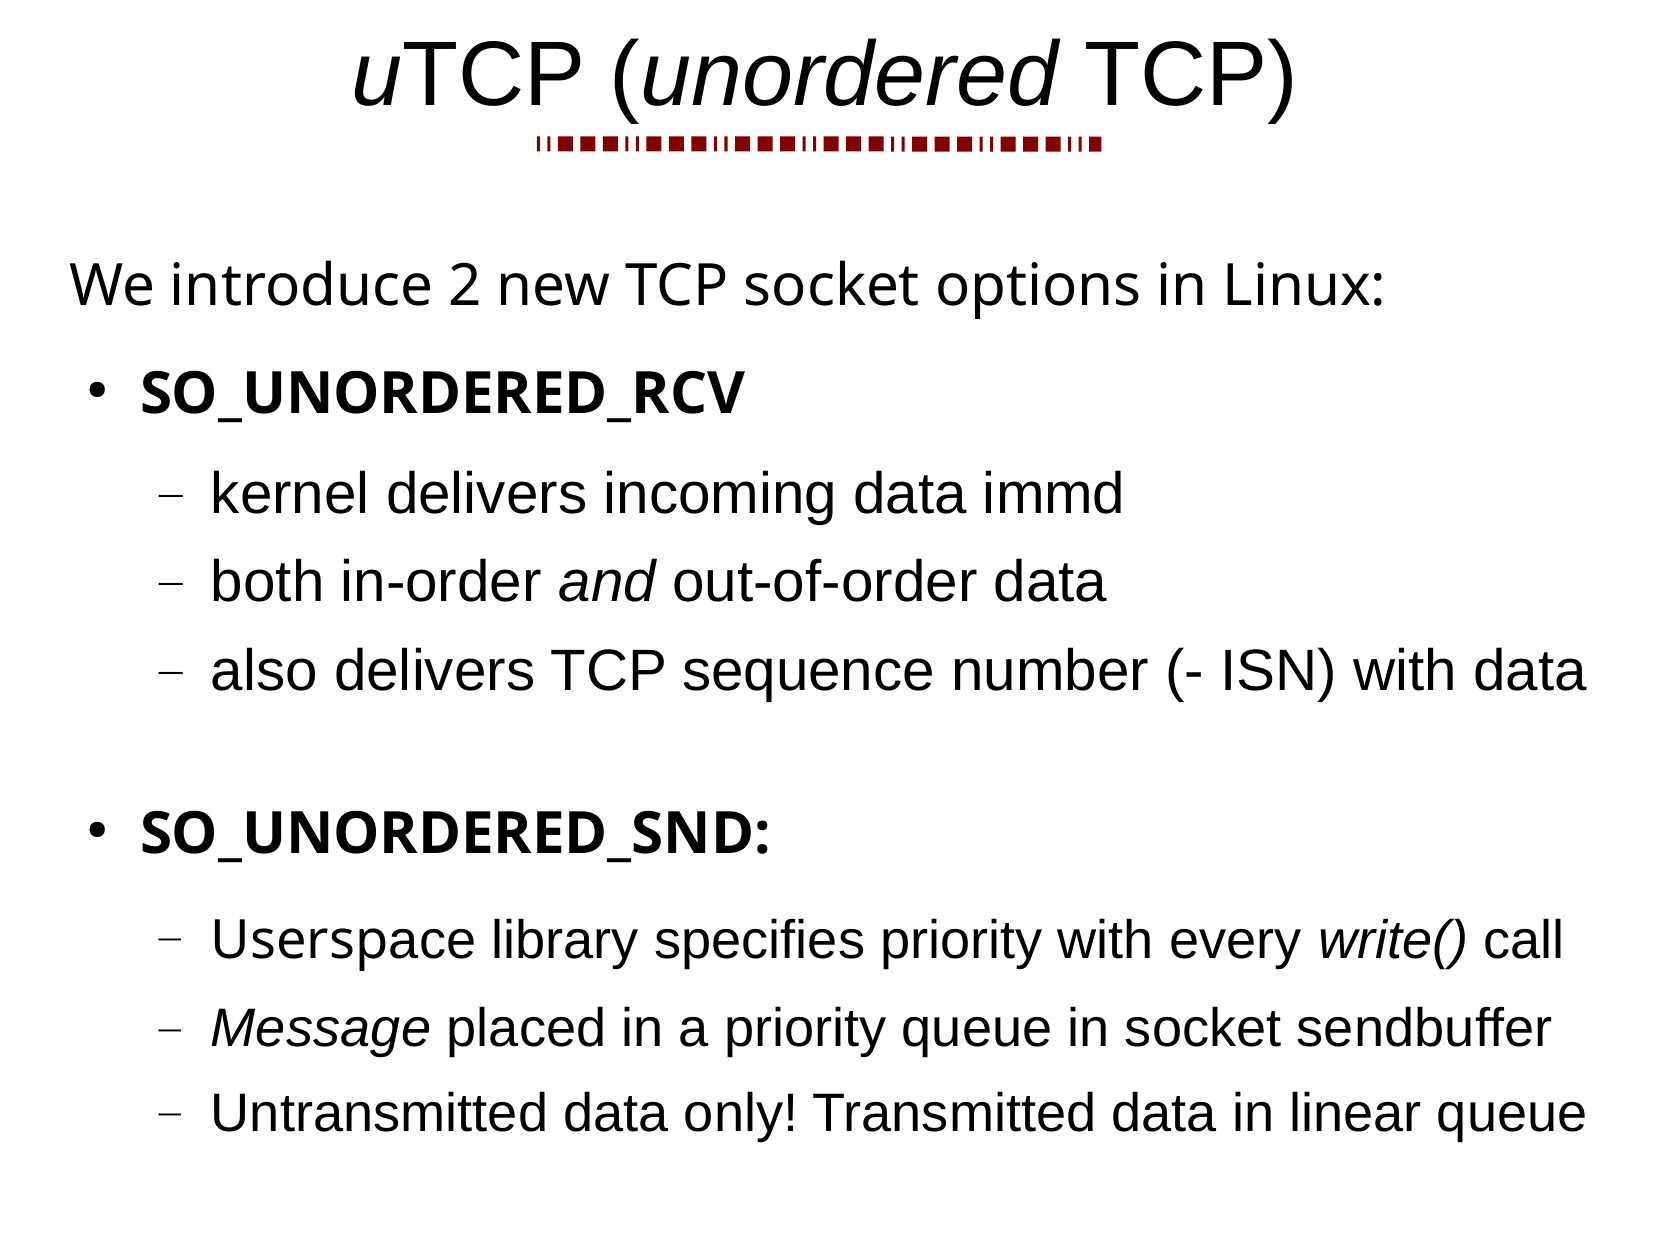

# uTCP (unordered TCP)
We introduce 2 new TCP socket options in Linux:
SO_UNORDERED_RCV
kernel delivers incoming data immd
both in-order and out-of-order data
also delivers TCP sequence number (- ISN) with data
SO_UNORDERED_SND:
Userspace library specifies priority with every write() call
Message placed in a priority queue in socket sendbuffer
Untransmitted data only! Transmitted data in linear queue